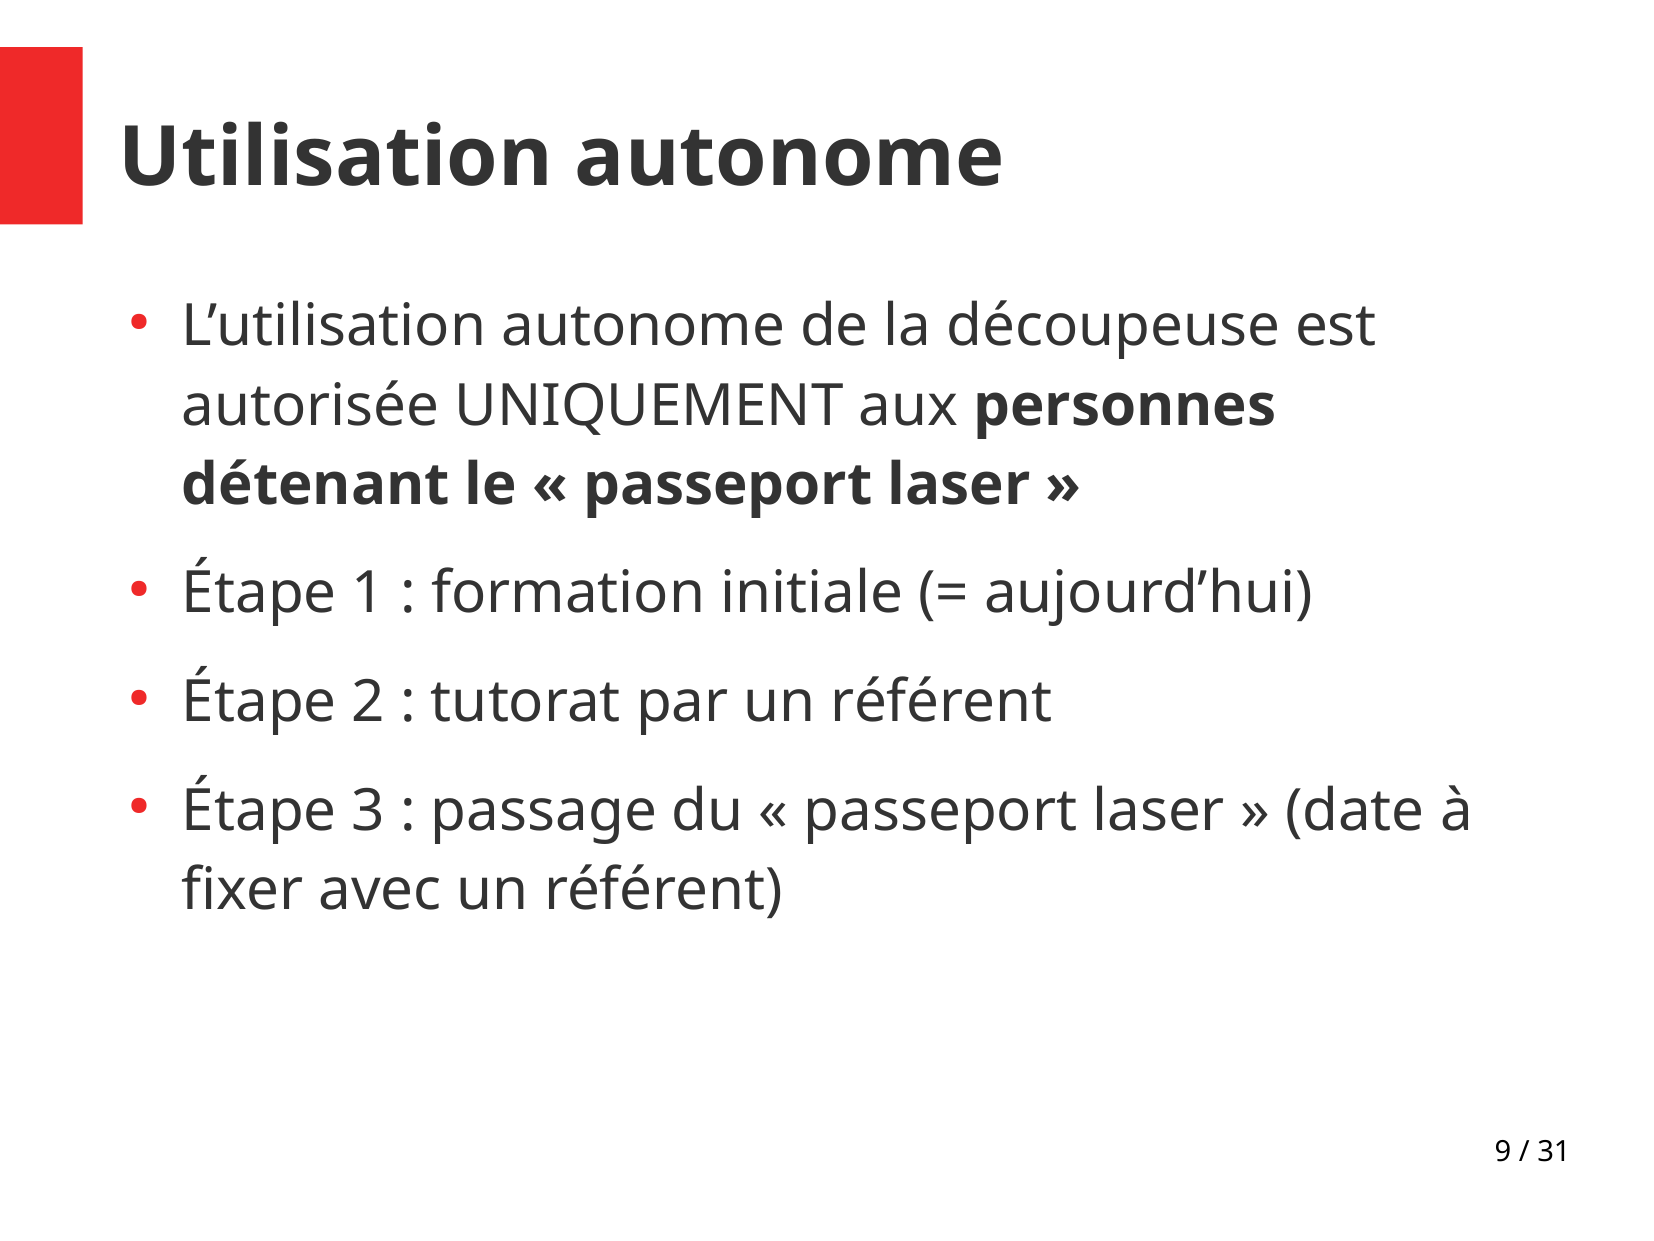

# Utilisation autonome
L’utilisation autonome de la découpeuse est autorisée UNIQUEMENT aux personnes détenant le « passeport laser »
Étape 1 : formation initiale (= aujourd’hui)
Étape 2 : tutorat par un référent
Étape 3 : passage du « passeport laser » (date à fixer avec un référent)
9